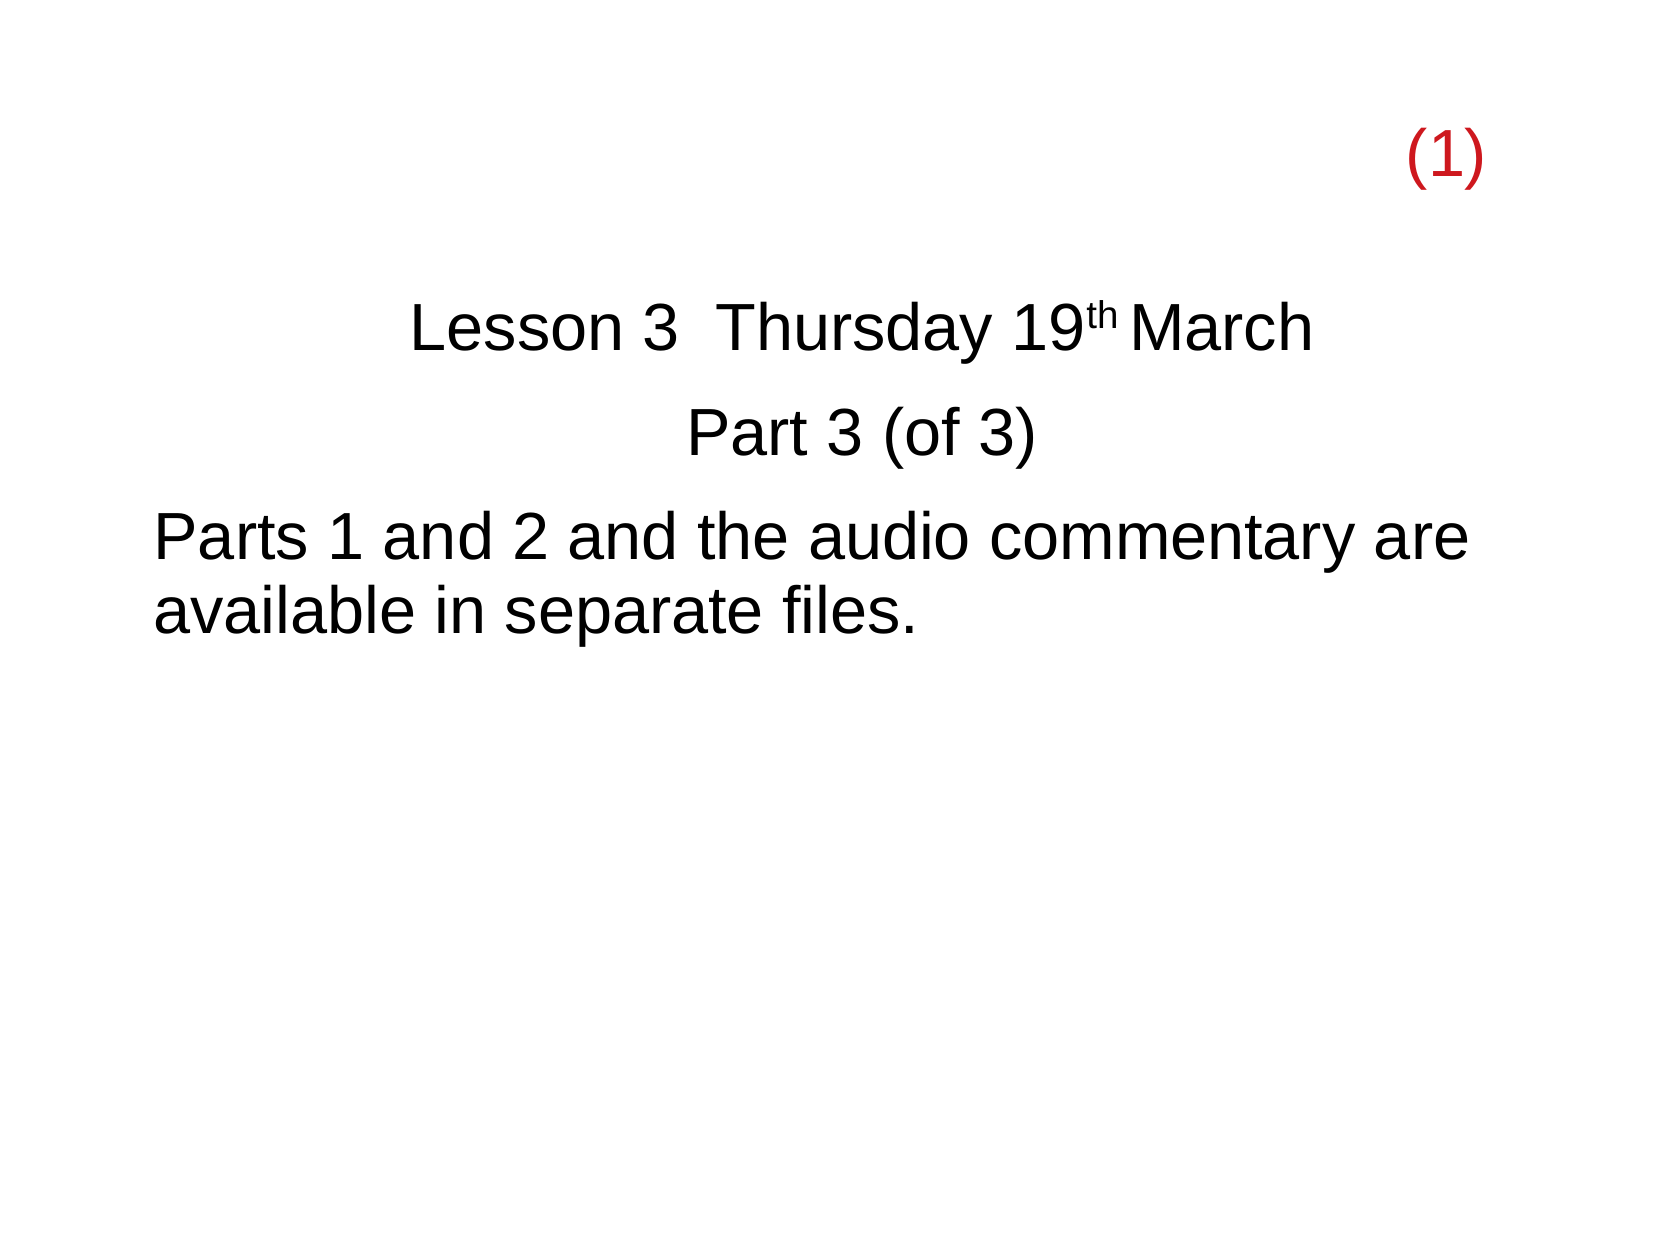

# (1)
Lesson 3 Thursday 19th March
Part 3 (of 3)
Parts 1 and 2 and the audio commentary are available in separate files.